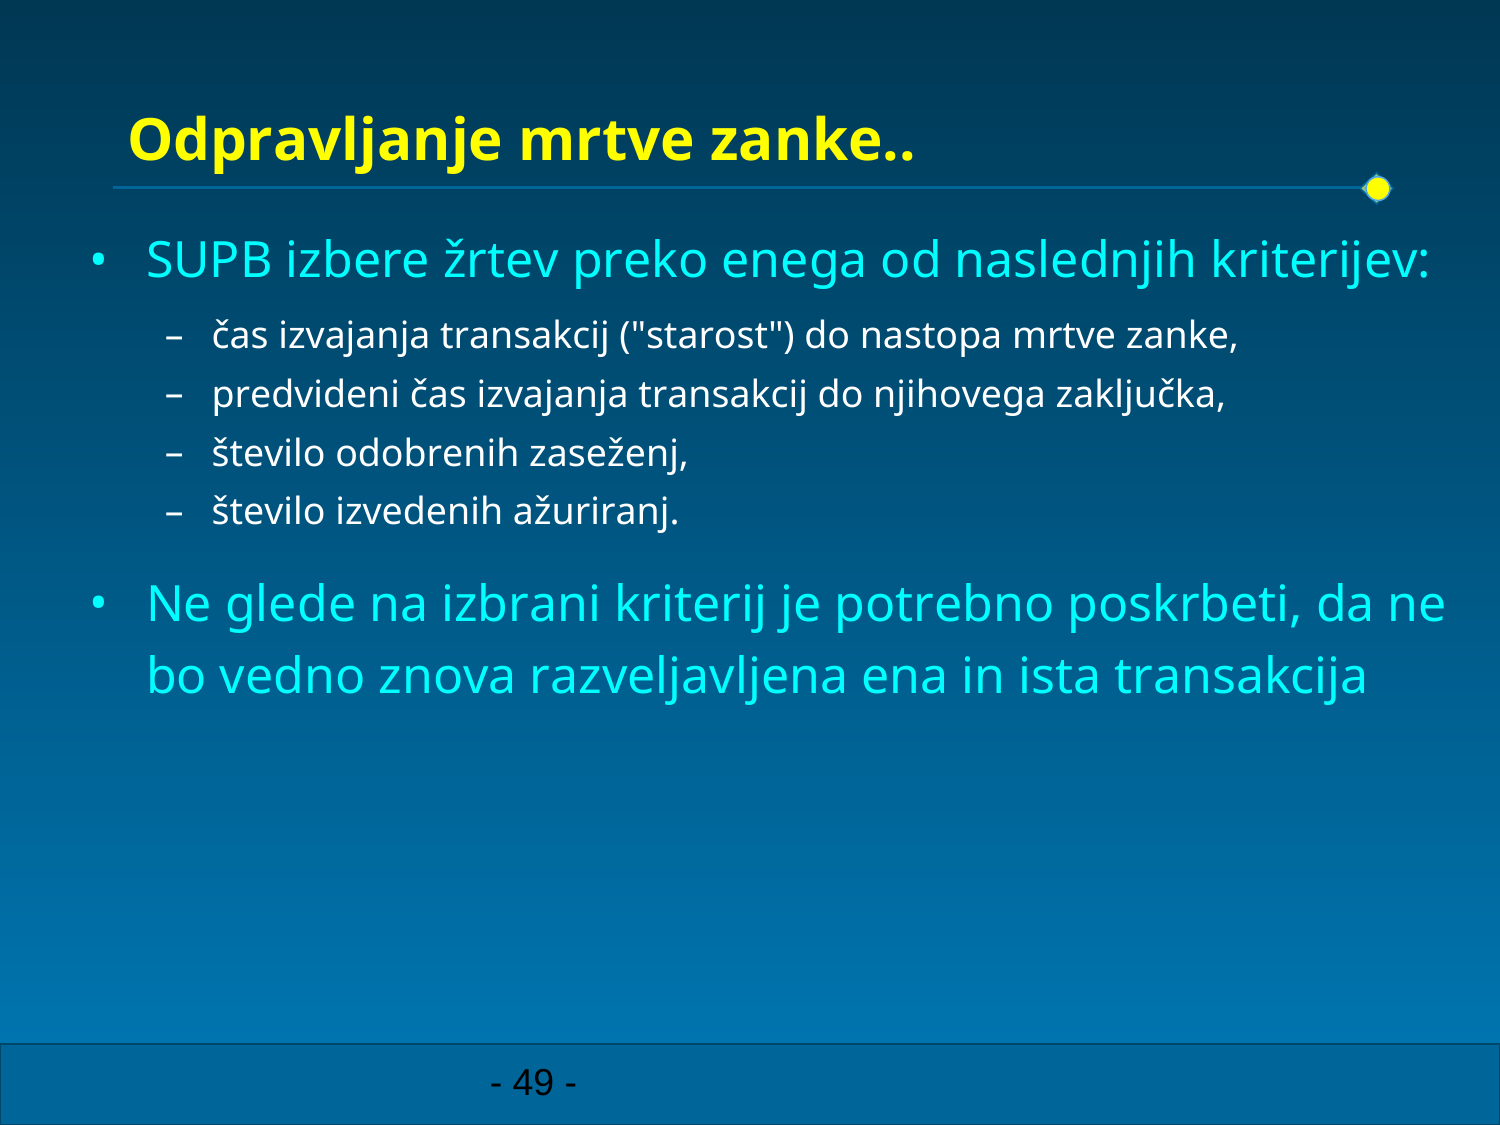

# Odpravljanje mrtve zanke..
SUPB izbere žrtev preko enega od naslednjih kriterijev:
čas izvajanja transakcij ("starost") do nastopa mrtve zanke,
predvideni čas izvajanja transakcij do njihovega zaključka,
število odobrenih zaseženj,
število izvedenih ažuriranj.
Ne glede na izbrani kriterij je potrebno poskrbeti, da ne bo vedno znova razveljavljena ena in ista transakcija